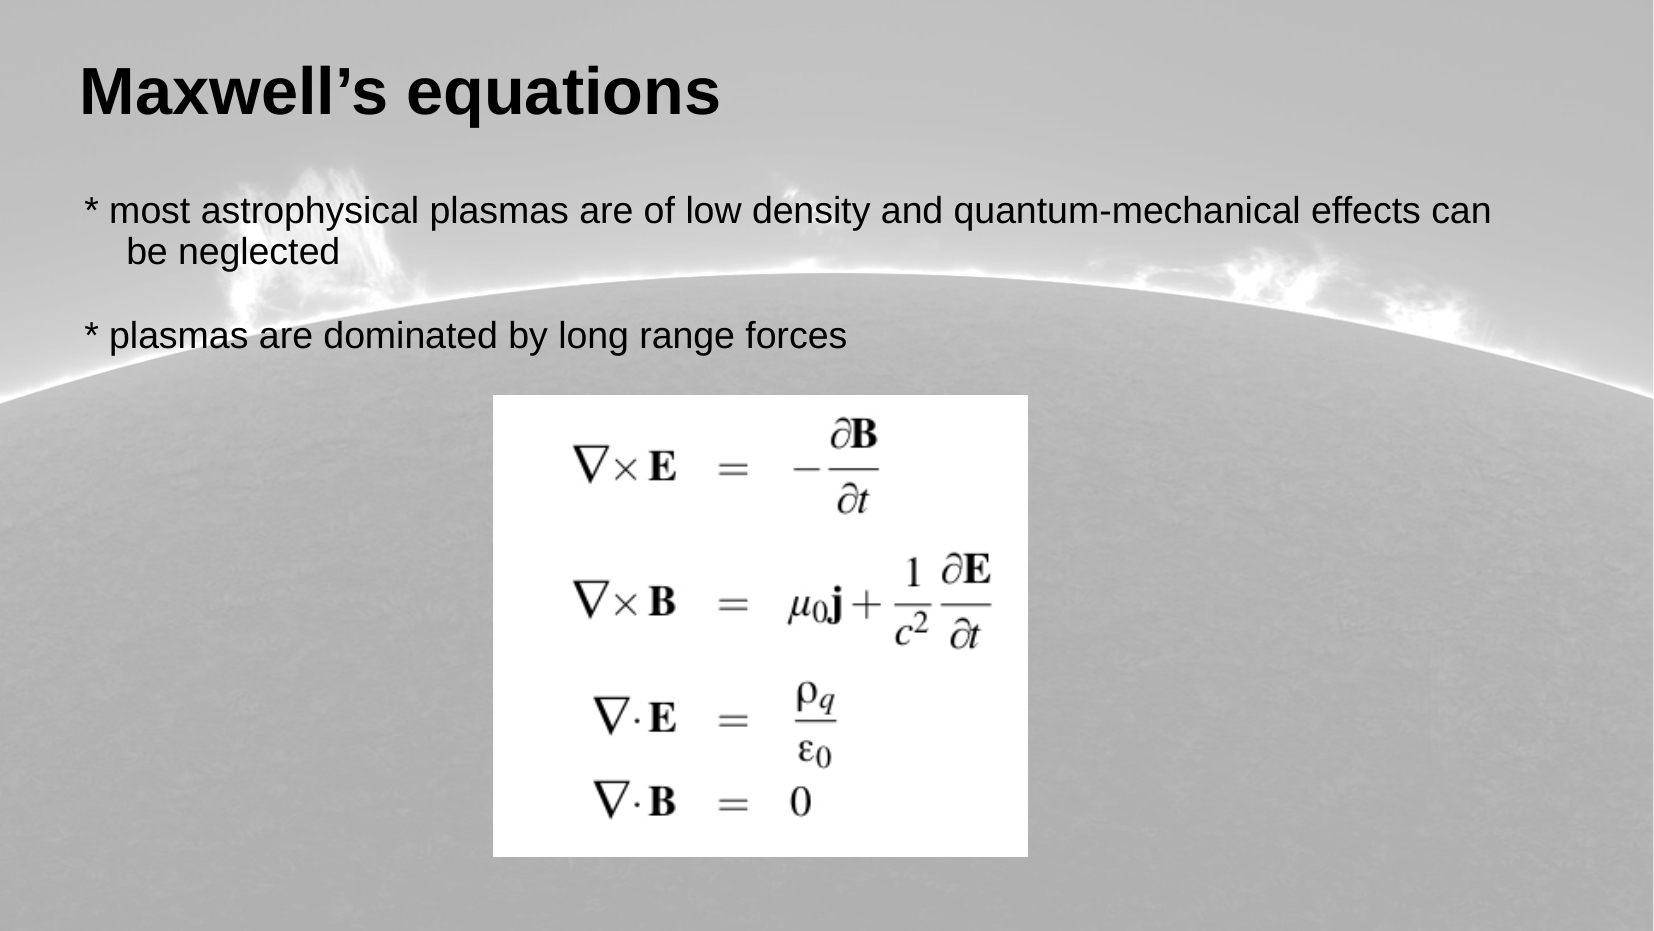

Maxwell’s equations
* most astrophysical plasmas are of low density and quantum-mechanical effects can
 be neglected
* plasmas are dominated by long range forces